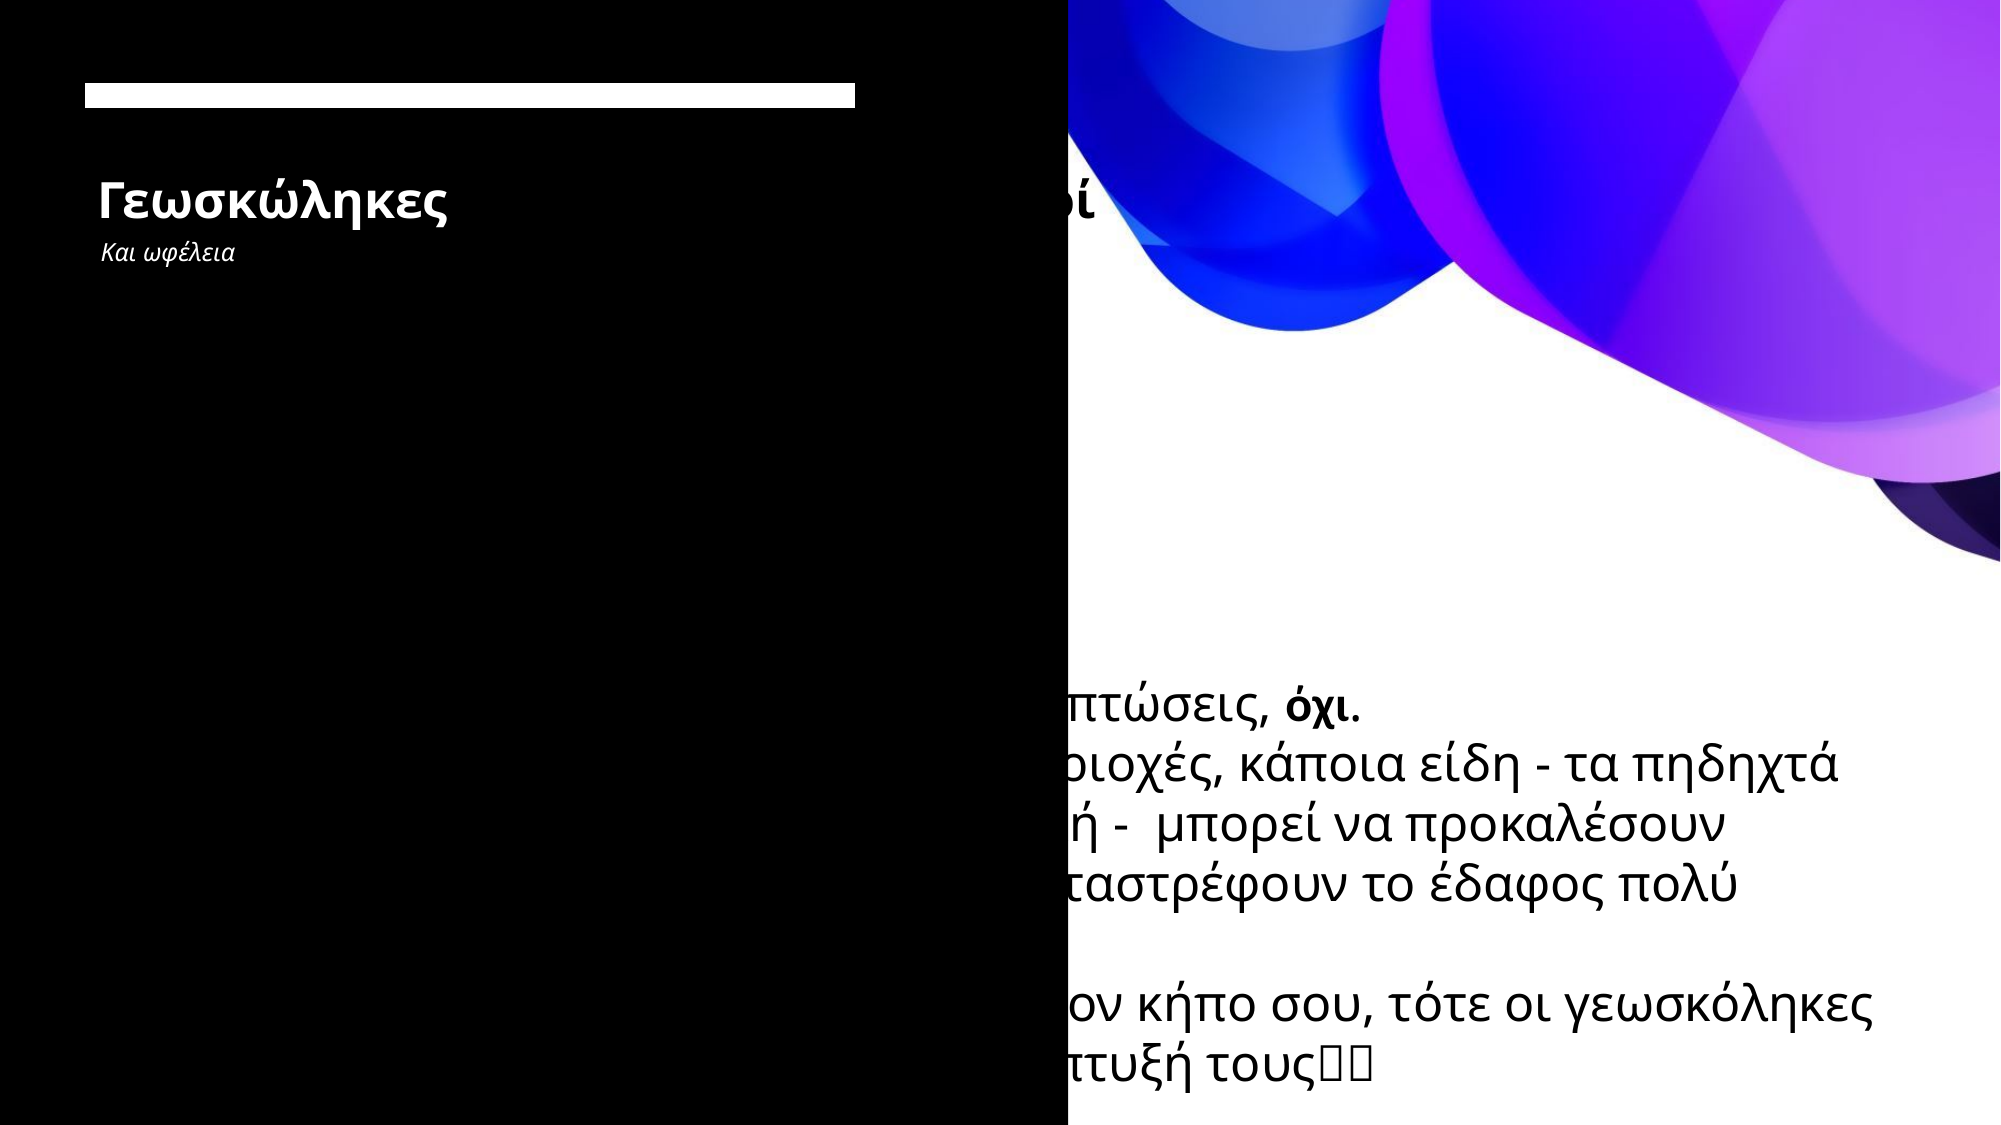

Και ωφέλεια
# Γεωσκώληκες
Υπάρχουν βλαβεροί γεωσκώληκες;
Στις περισσότερες περιπτώσεις, όχι.
Όμως, σε ορισμένες περιοχές, κάποια είδη - τα πηδηχτά σκουλήκια στην Αμερική - μπορεί να προκαλέσουν προβλήματα επειδή καταστρέφουν το έδαφος πολύ γρήγορα!
Αν καλλιεργείς φυτά στον κήπο σου, τότε οι γεωσκόληκες θα ευνοήσουν την ανάπτυξή τους🌱🌱